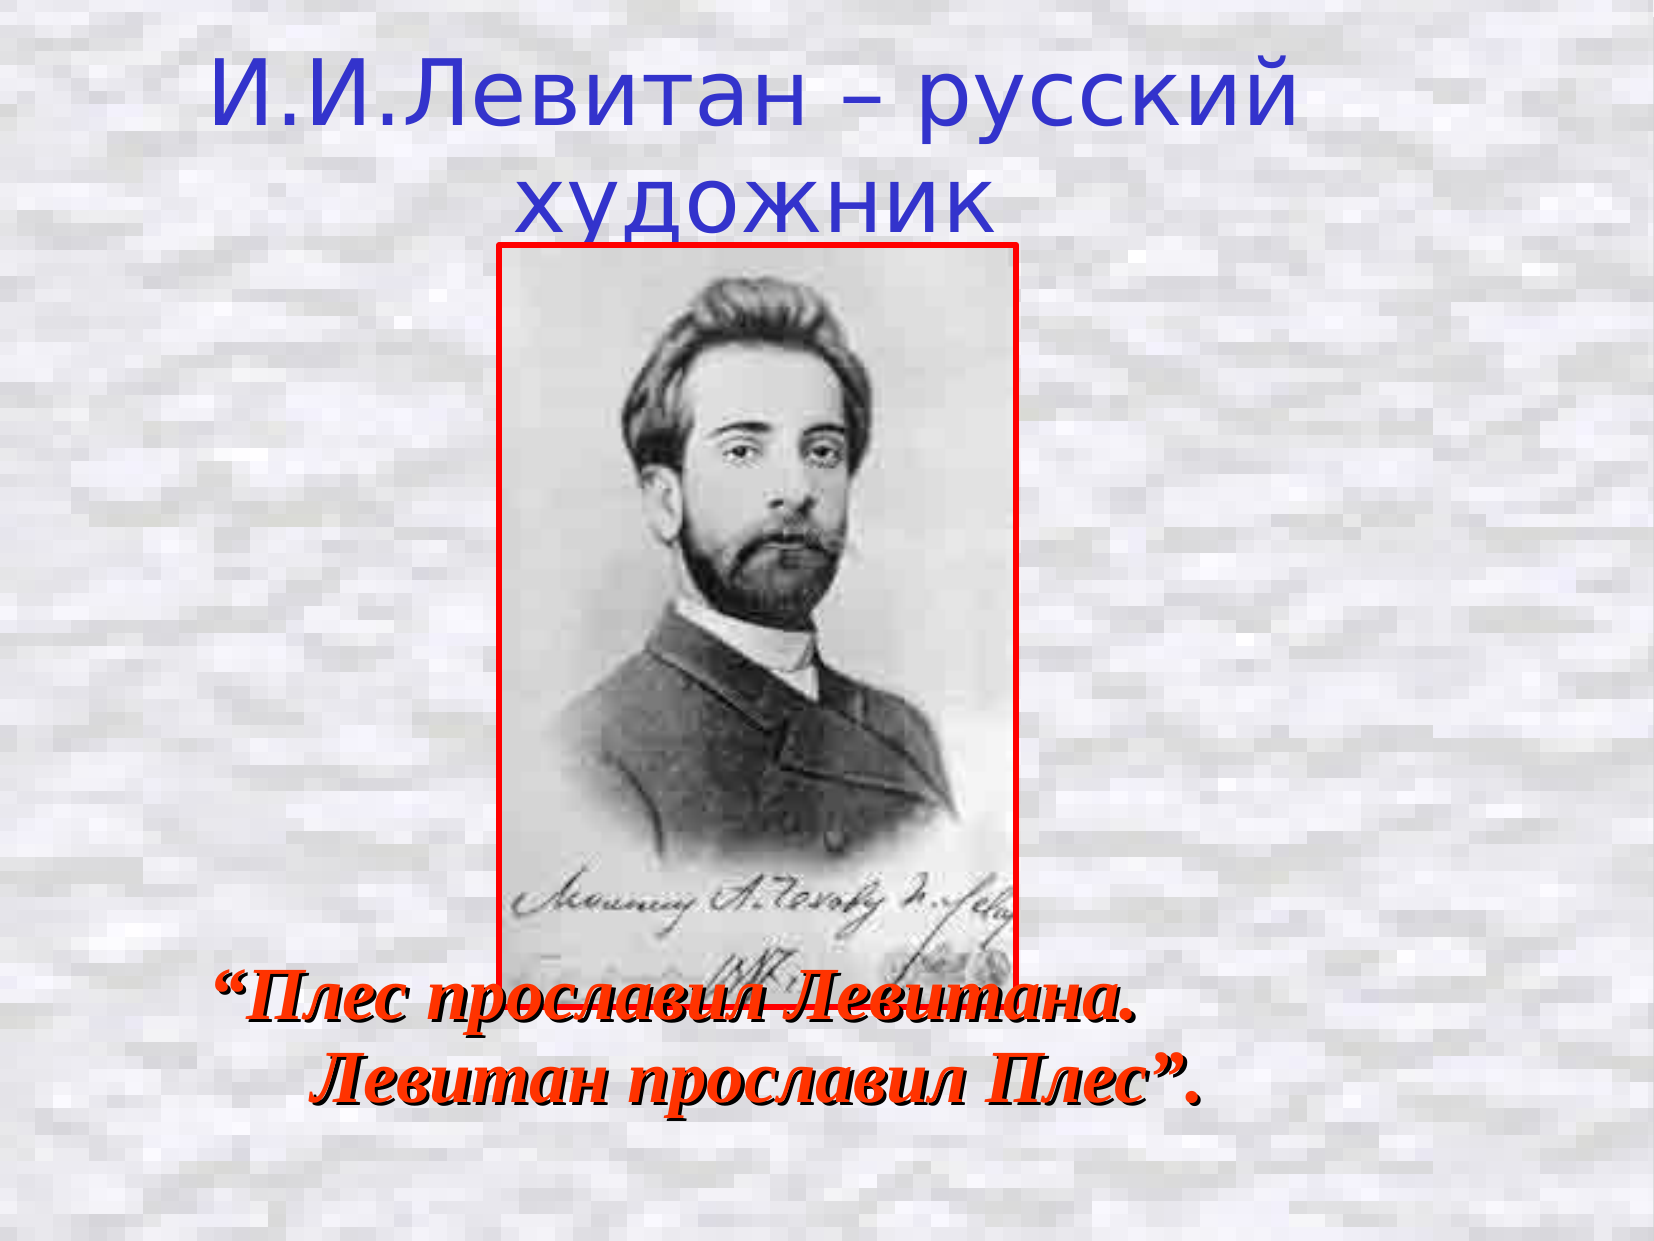

# И.И.Левитан – русский художник
“Плес прославил Левитана. Левитан прославил Плес”.